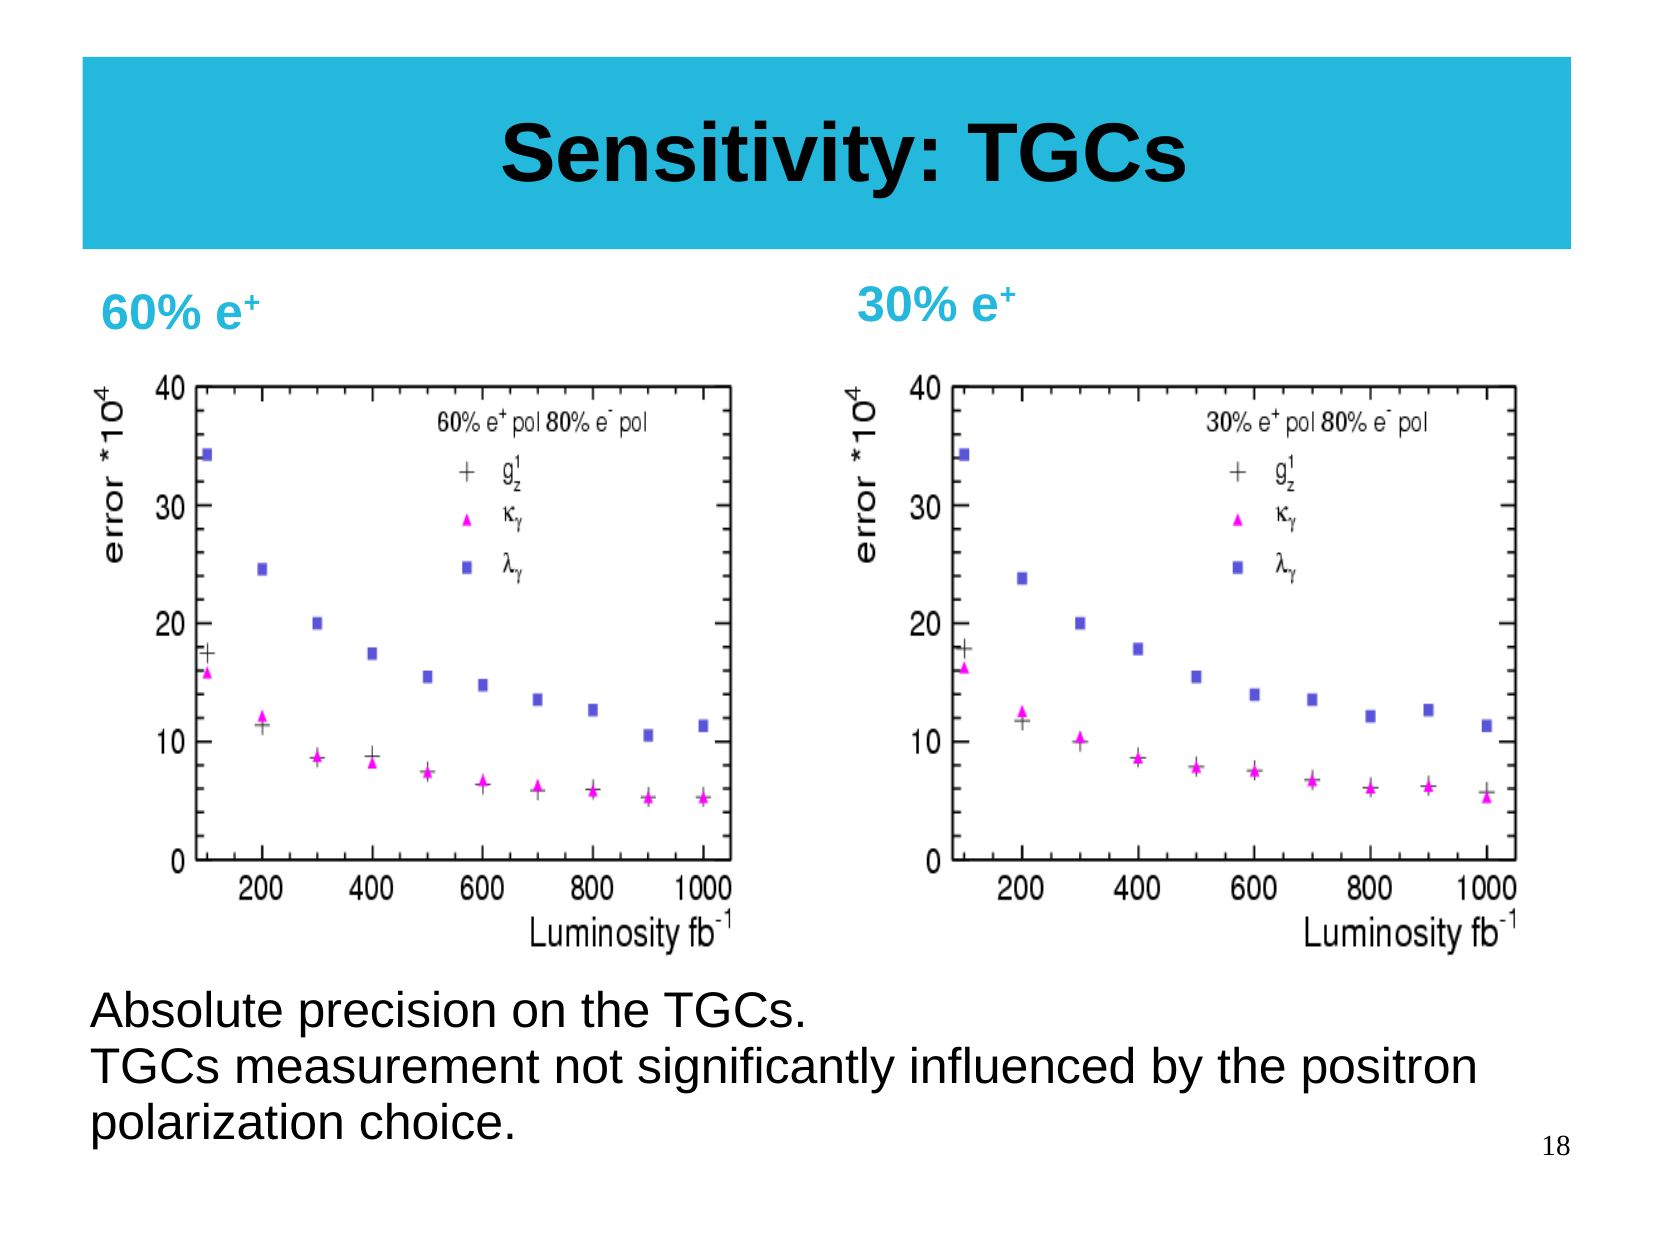

# Sensitivity: TGCs
30% e+
60% e+
Absolute precision on the TGCs.
TGCs measurement not significantly influenced by the positron polarization choice.
18